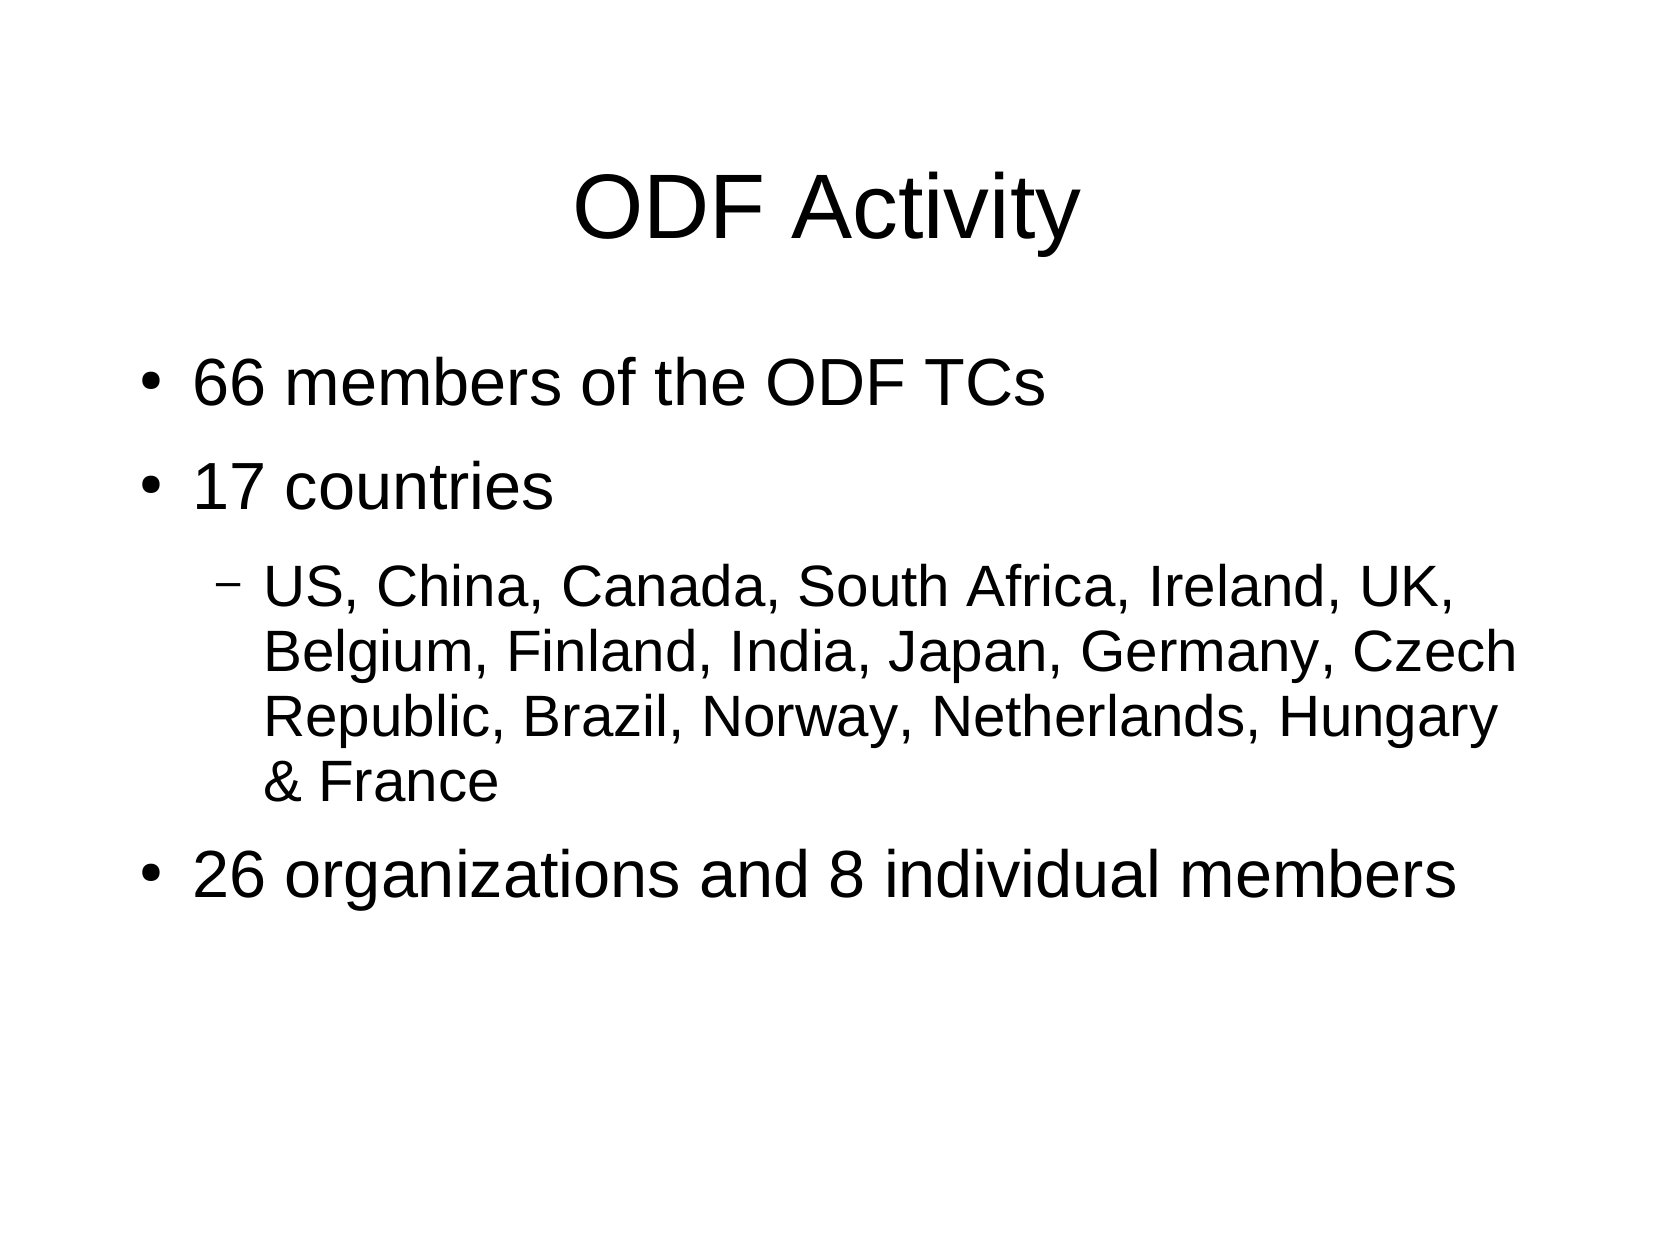

# ODF Activity
66 members of the ODF TCs
17 countries
US, China, Canada, South Africa, Ireland, UK, Belgium, Finland, India, Japan, Germany, Czech Republic, Brazil, Norway, Netherlands, Hungary & France
26 organizations and 8 individual members